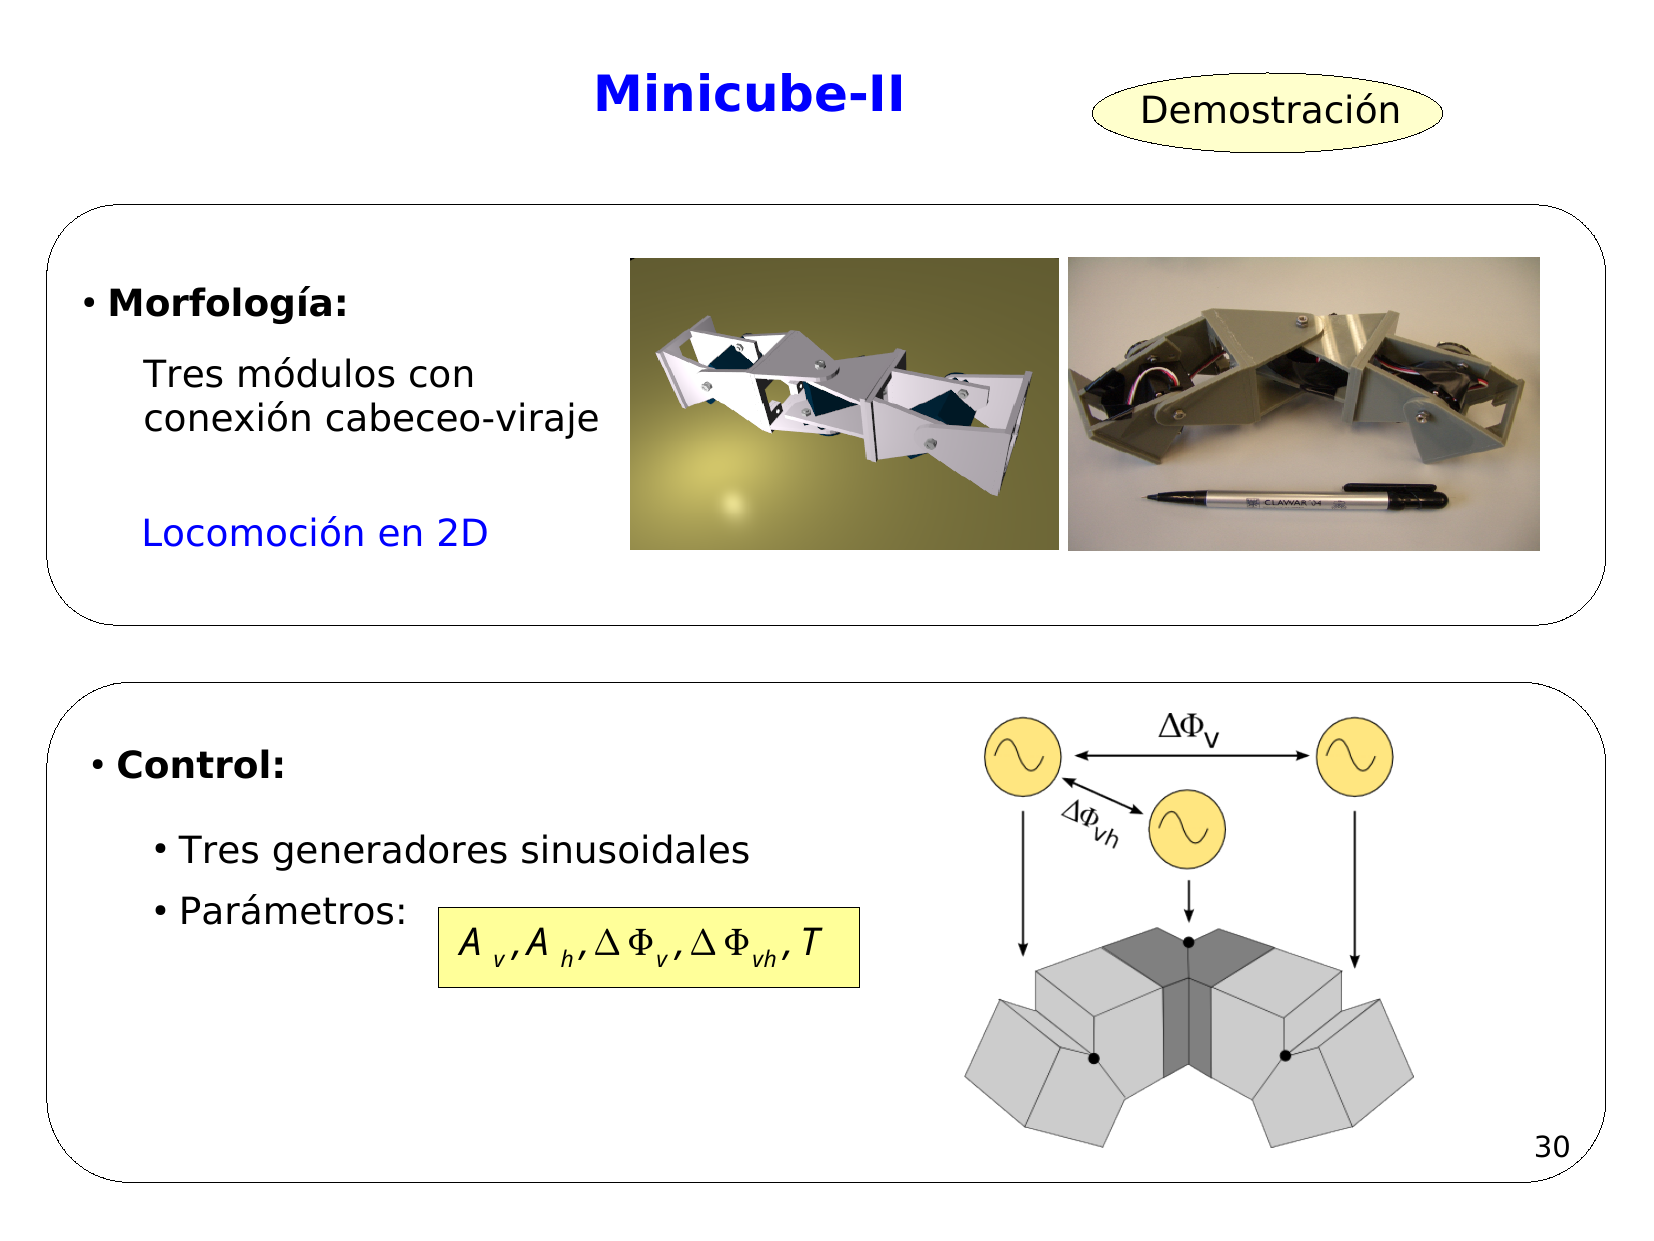

Minicube-II
Demostración
 Morfología:
Tres módulos con conexión cabeceo-viraje
Locomoción en 2D
 Control:
 Tres generadores sinusoidales
 Parámetros:
30